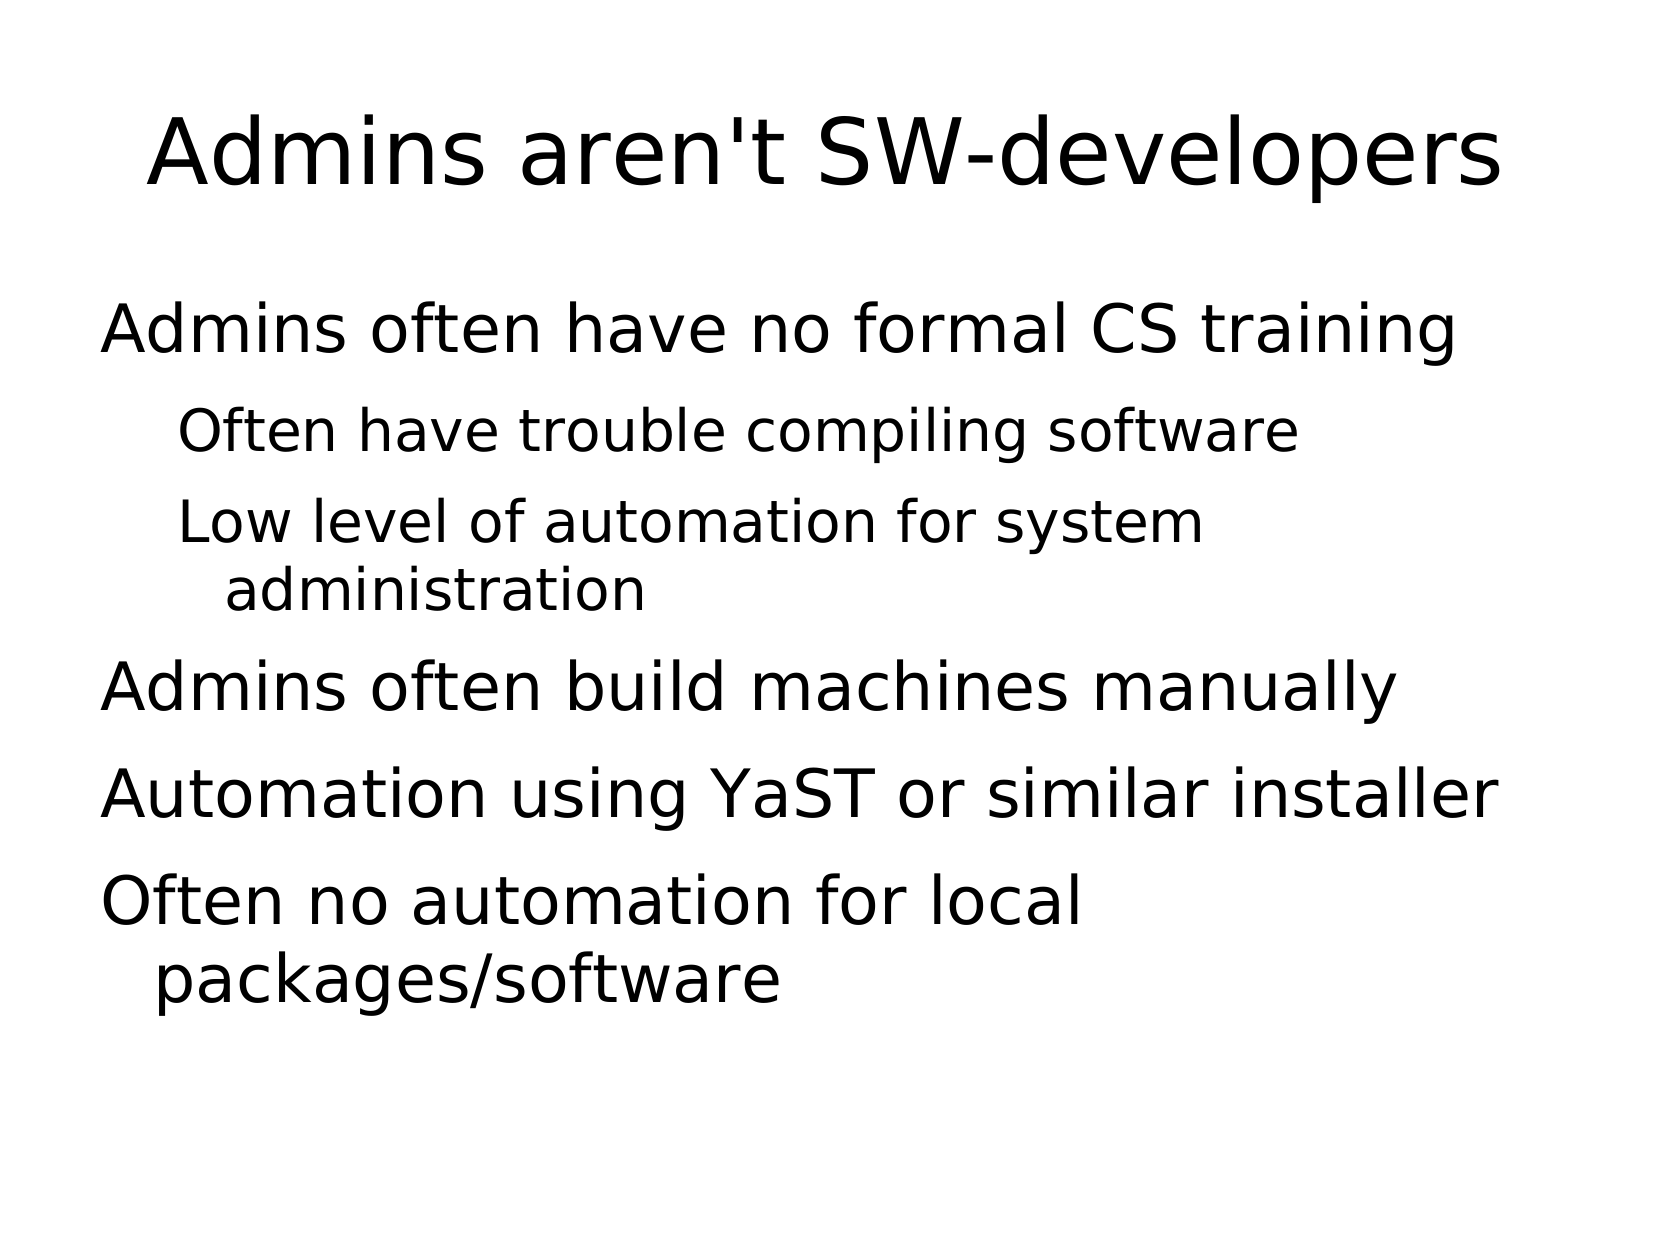

# Admins aren't SW-developers
Admins often have no formal CS training
Often have trouble compiling software
Low level of automation for system administration
Admins often build machines manually
Automation using YaST or similar installer
Often no automation for local packages/software